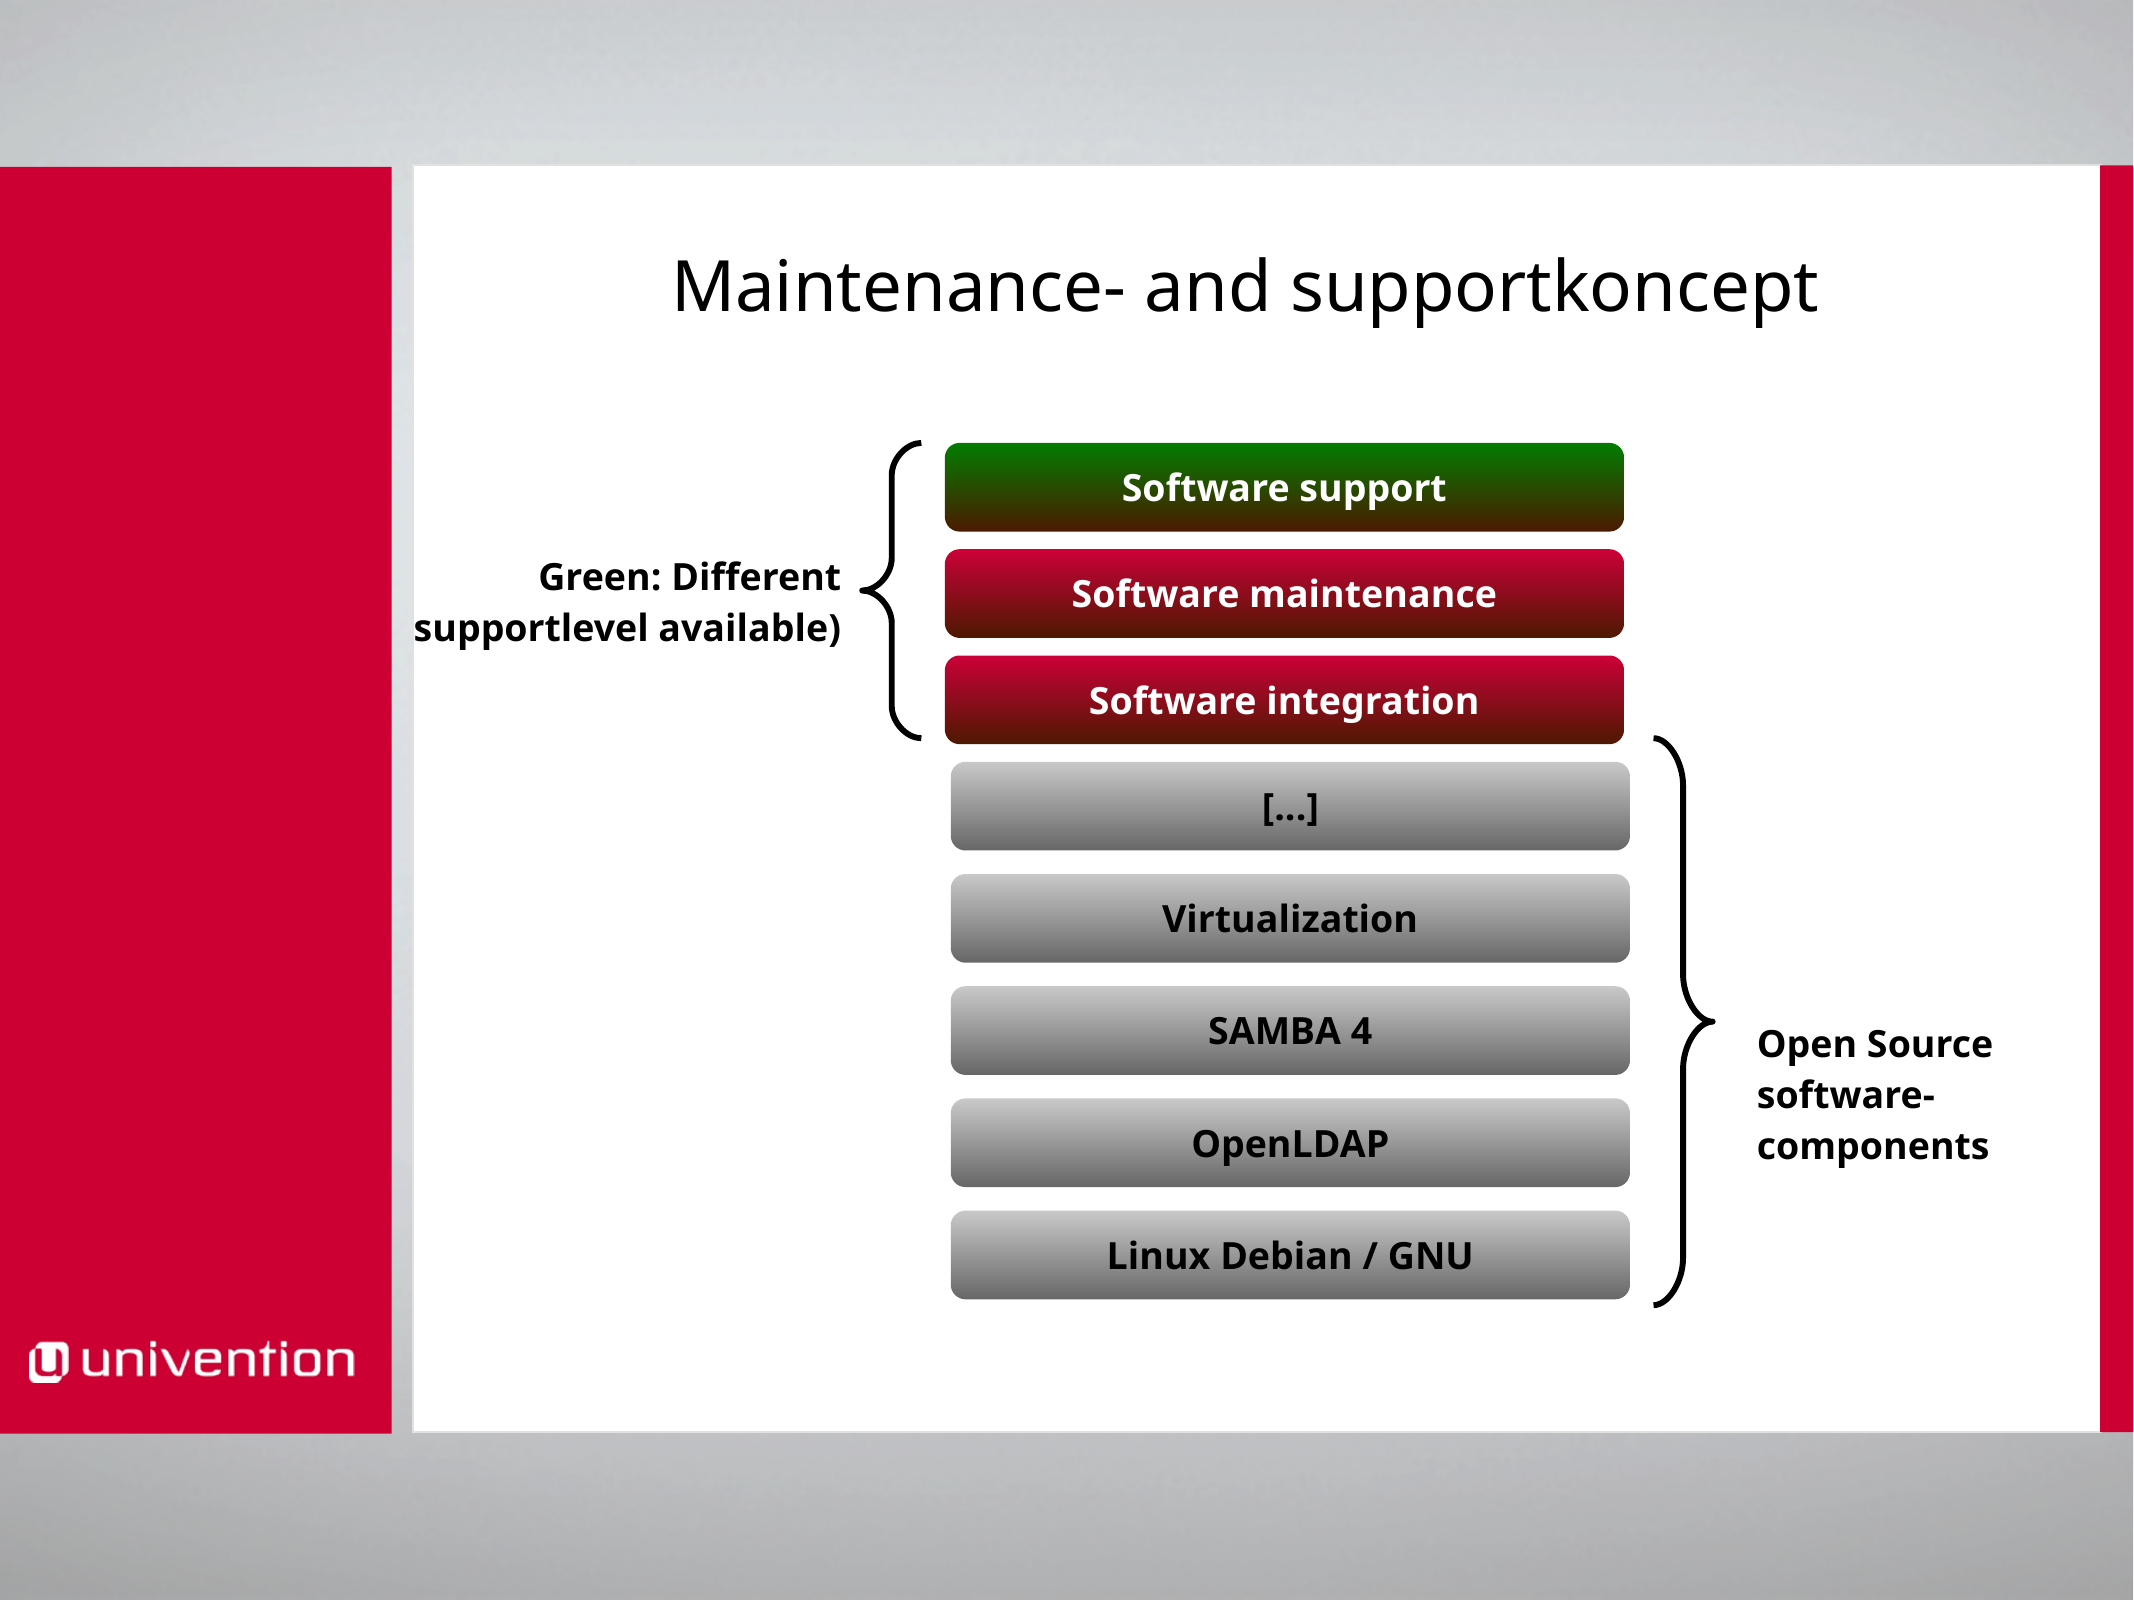

# Maintenance- and supportkoncept
Software support
Green: Different supportlevel available)
Software maintenance
Software integration
[...]
Virtualization
SAMBA 4
Open Source software-components
OpenLDAP
Linux Debian / GNU